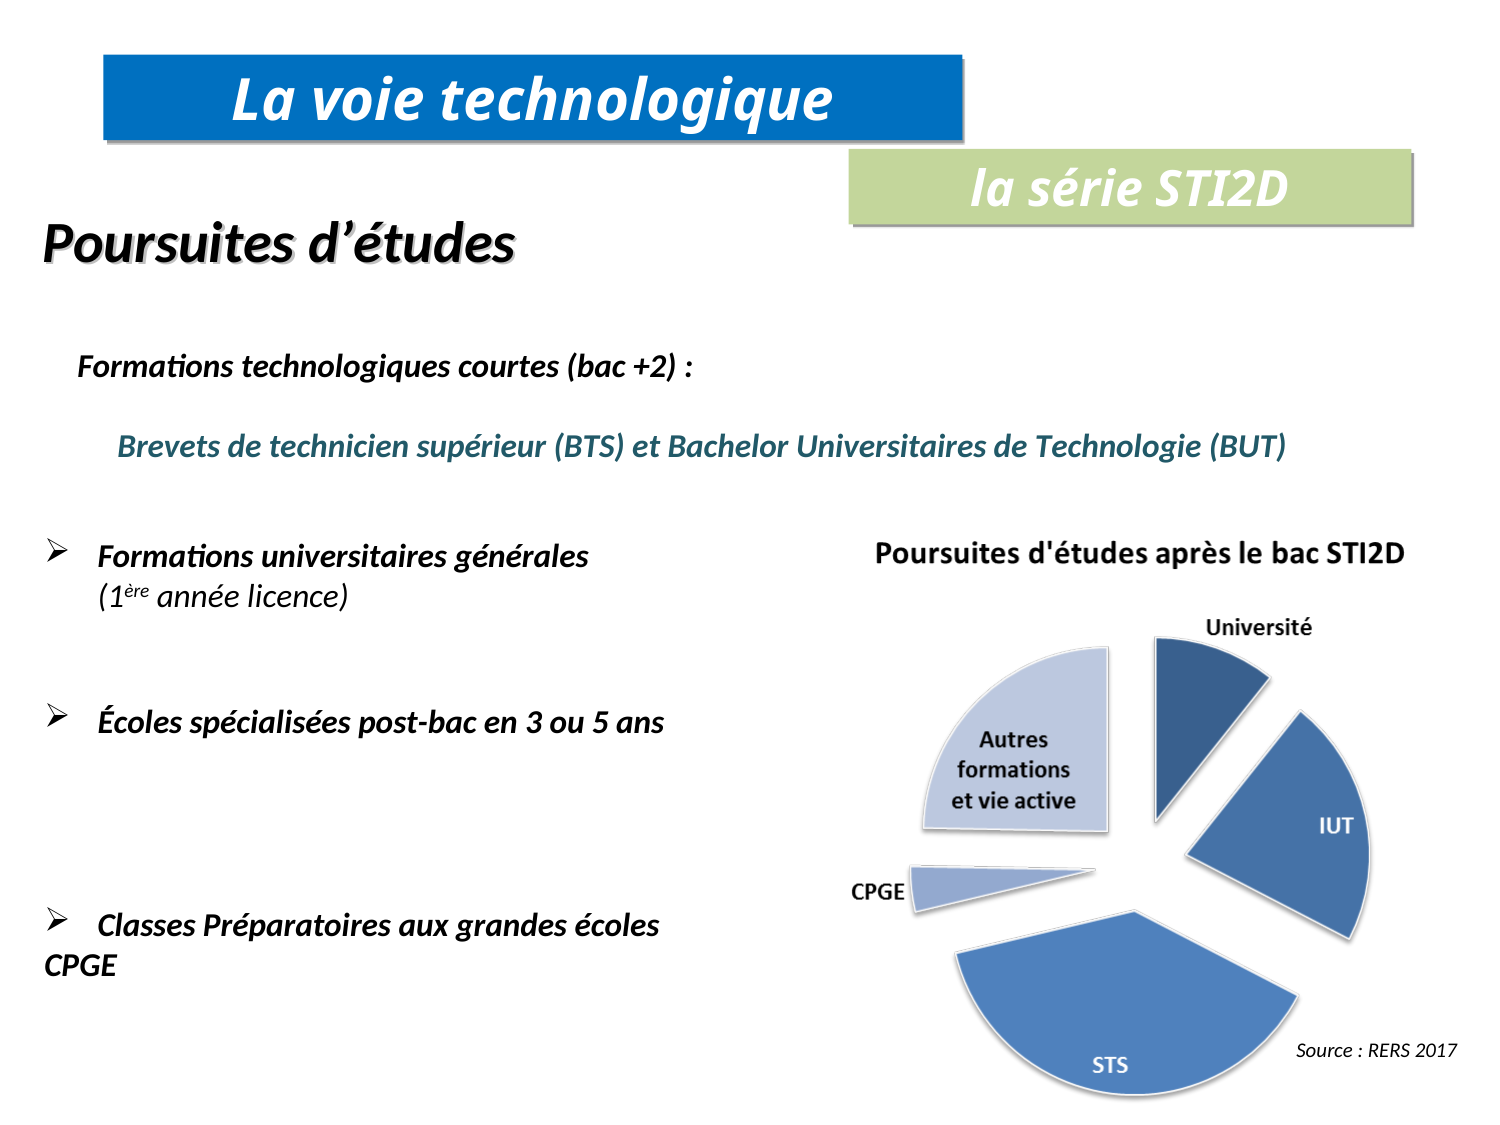

La voie technologique
la série STI2D
Poursuites d’études
	Formations technologiques courtes (bac +2) :
 Brevets de technicien supérieur (BTS) et Bachelor Universitaires de Technologie (BUT)
Formations universitaires générales
(1ère année licence)
Écoles spécialisées post-bac en 3 ou 5 ans
Classes Préparatoires aux grandes écoles
CPGE
Source : RERS 2017